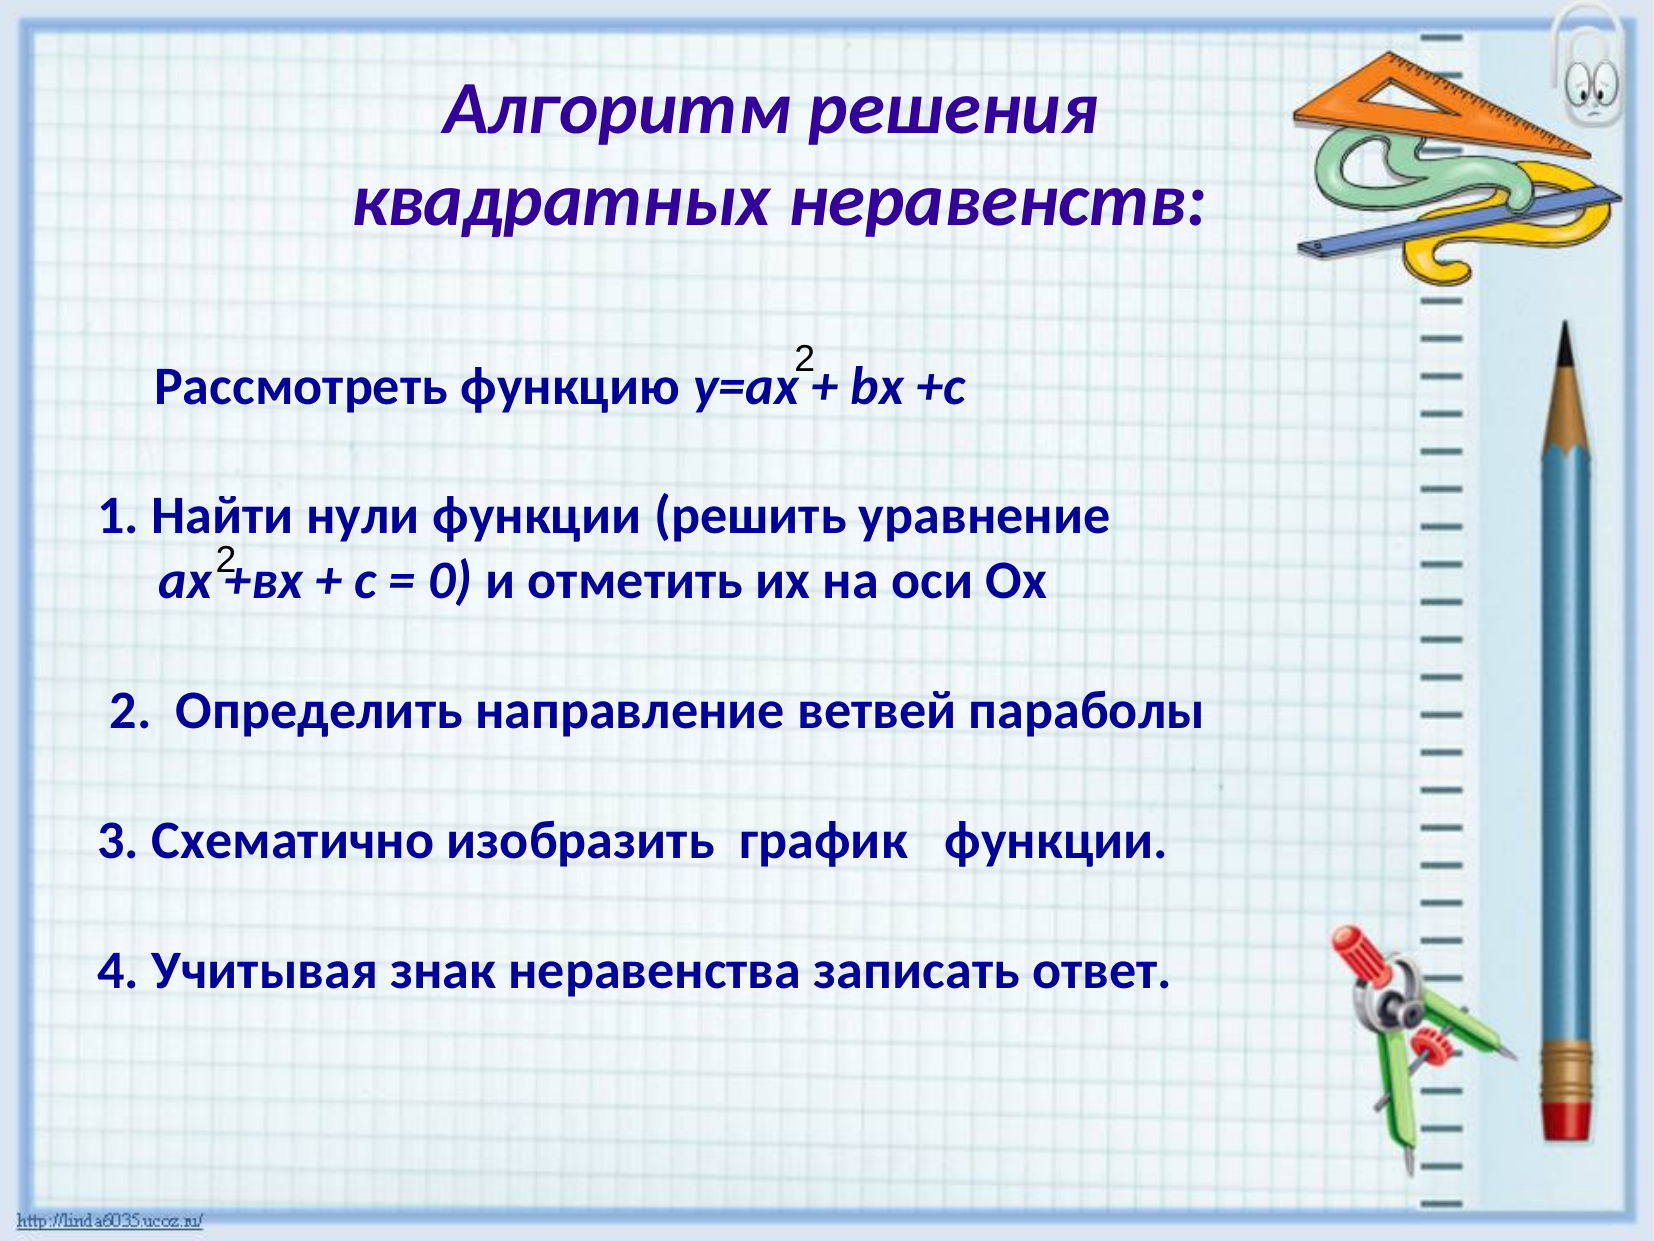

# Алгоритм решения квадратных неравенств:
2
 Рассмотреть функцию у=ах + bx +c
1. Найти нули функции (решить уравнение
 ах +вх + с = 0) и отметить их на оси Ох
 2. Определить направление ветвей параболы
3. Схематично изобразить график функции.
4. Учитывая знак неравенства записать ответ.
2